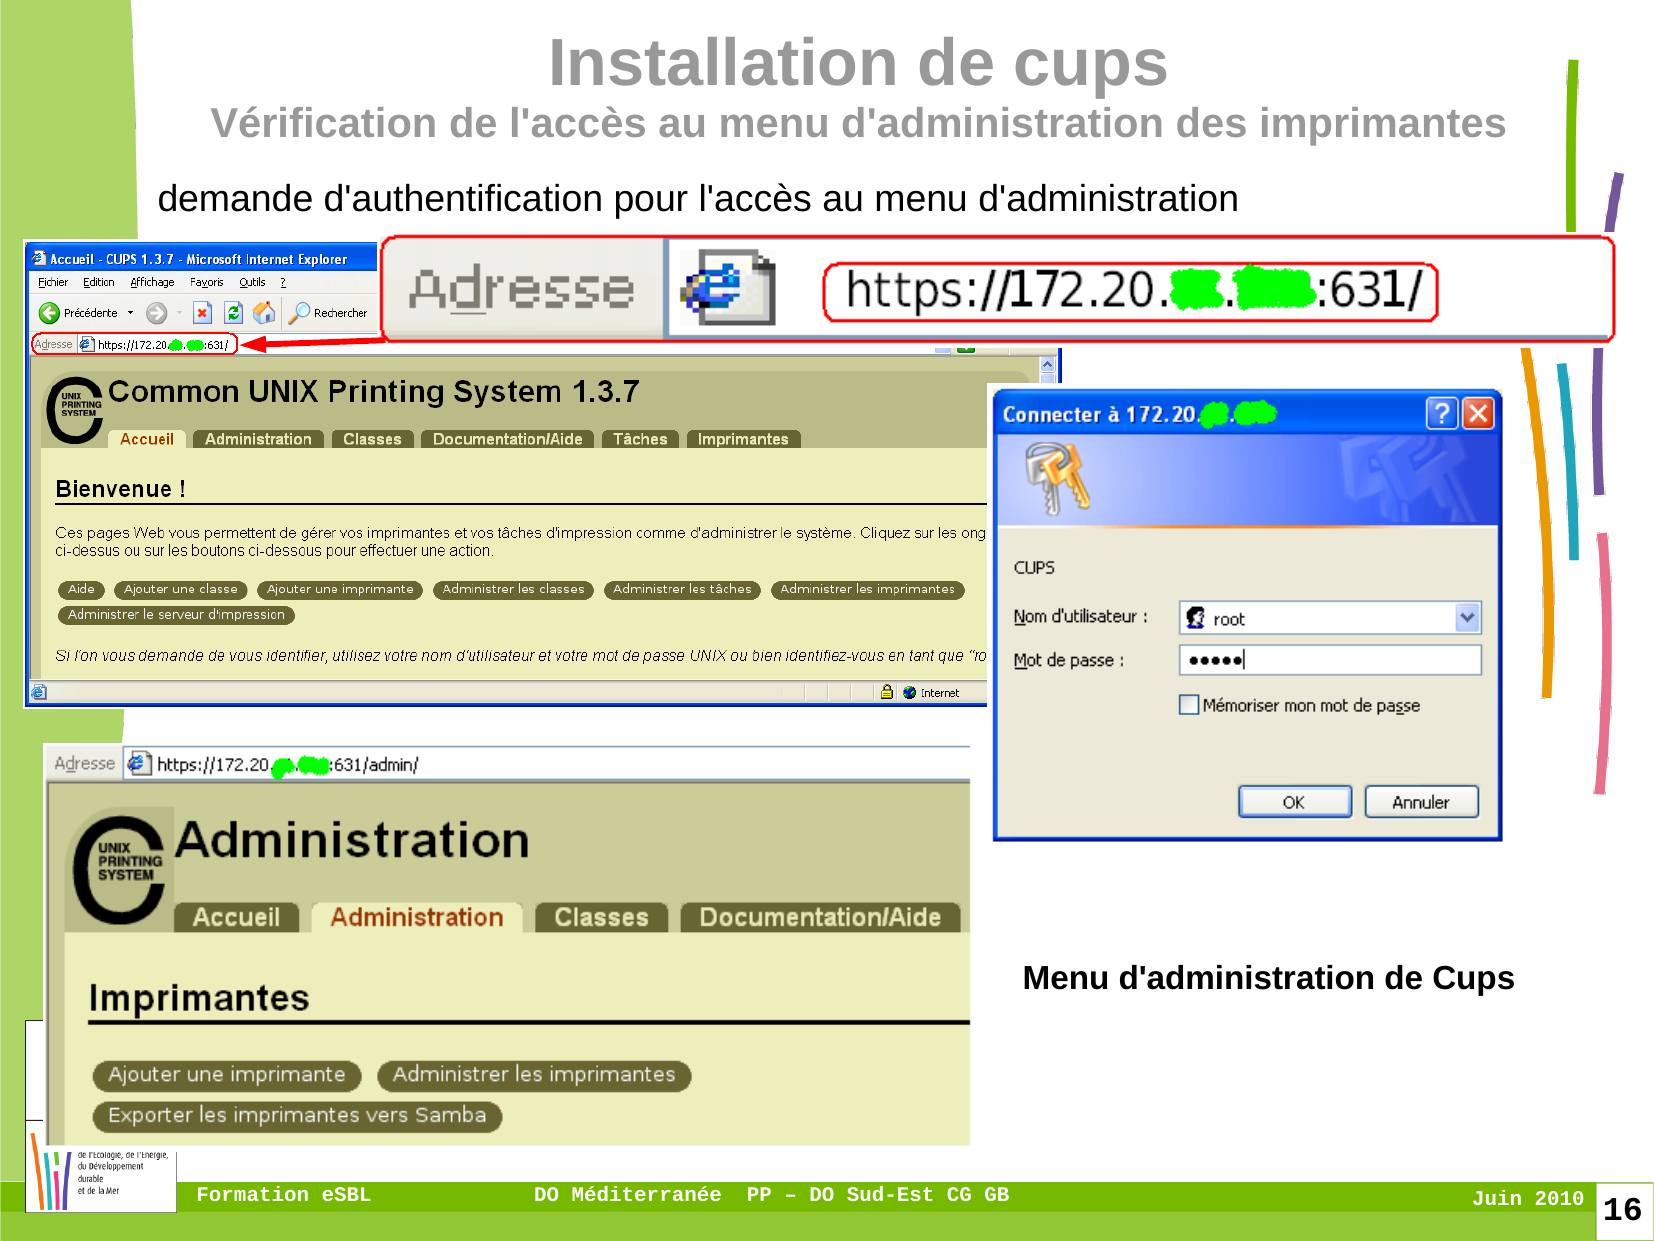

# Installation de cups Vérification de l'accès au menu d'administration des imprimantes
demande d'authentification pour l'accès au menu d'administration
 											Menu d'administration de Cups
16